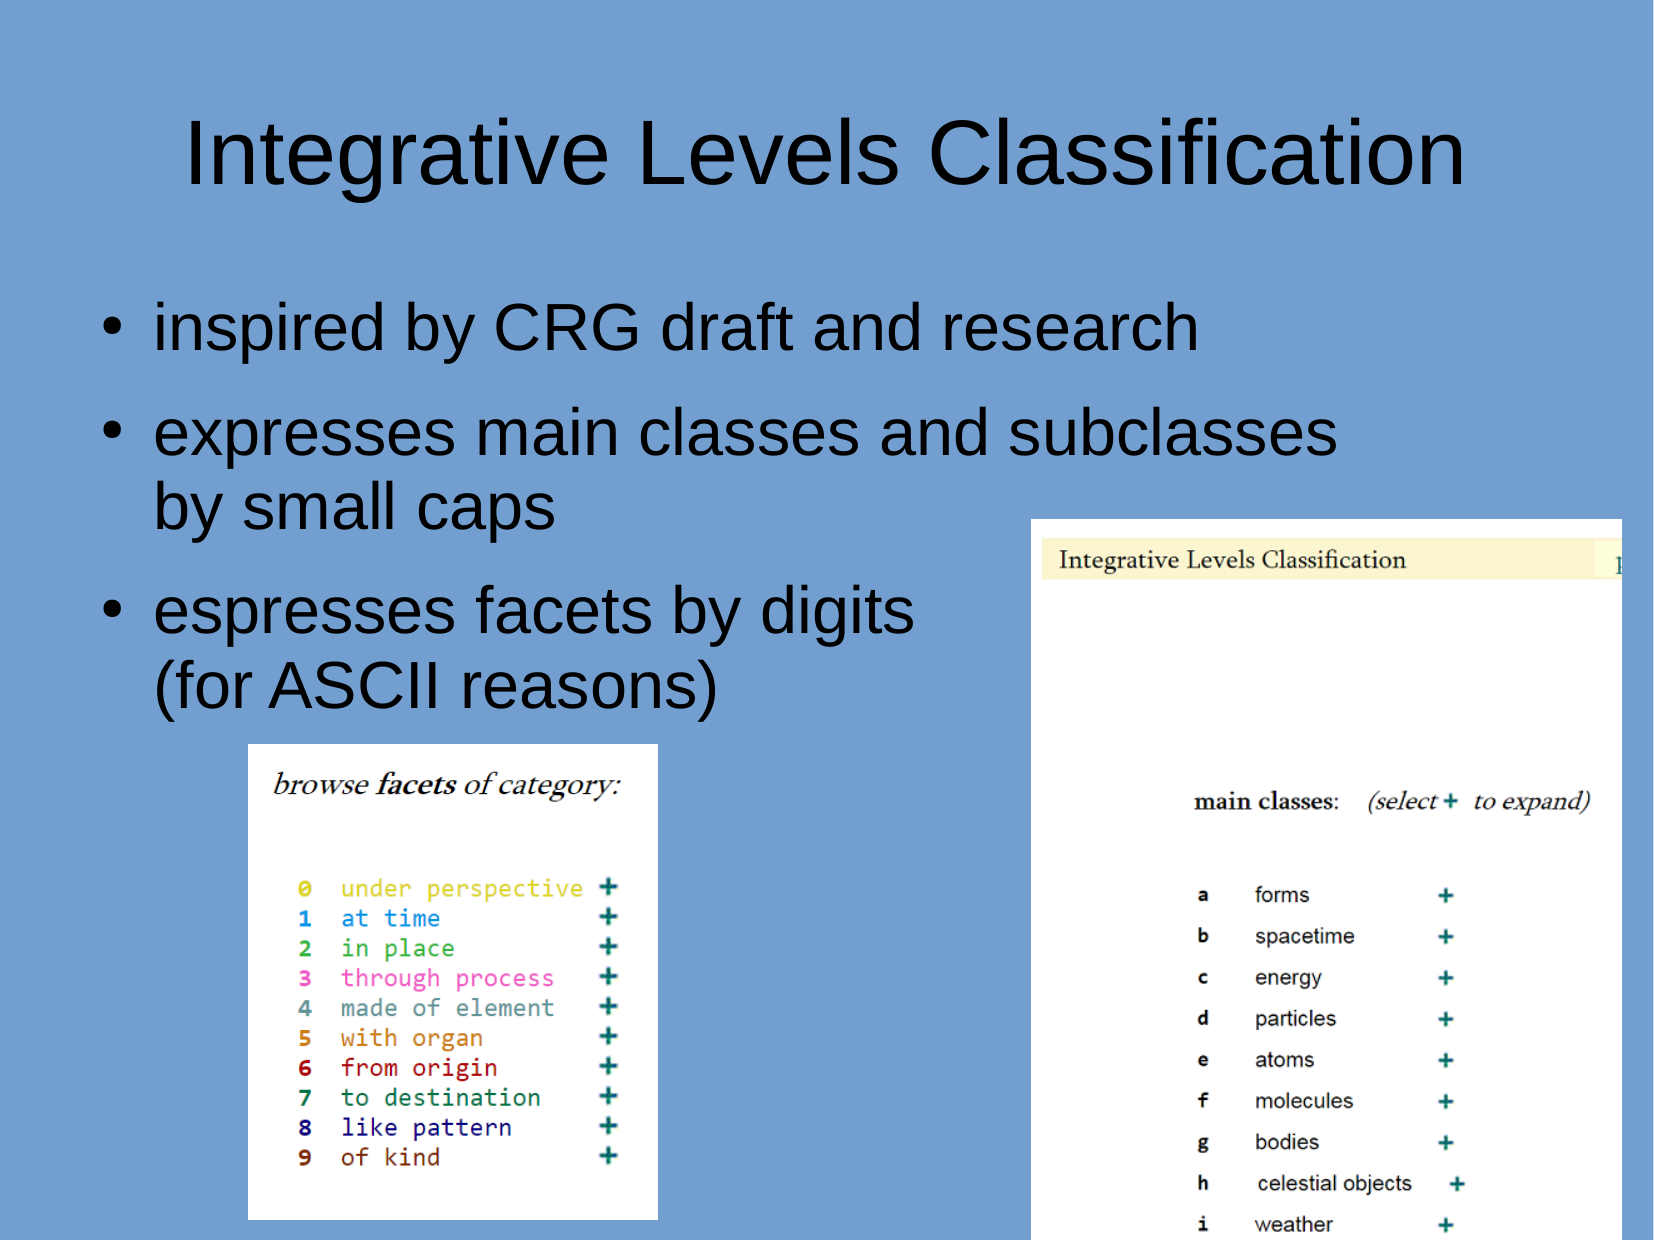

# Integrative Levels Classification
inspired by CRG draft and research
expresses main classes and subclasses
by small caps
espresses facets by digits
(for ASCII reasons)